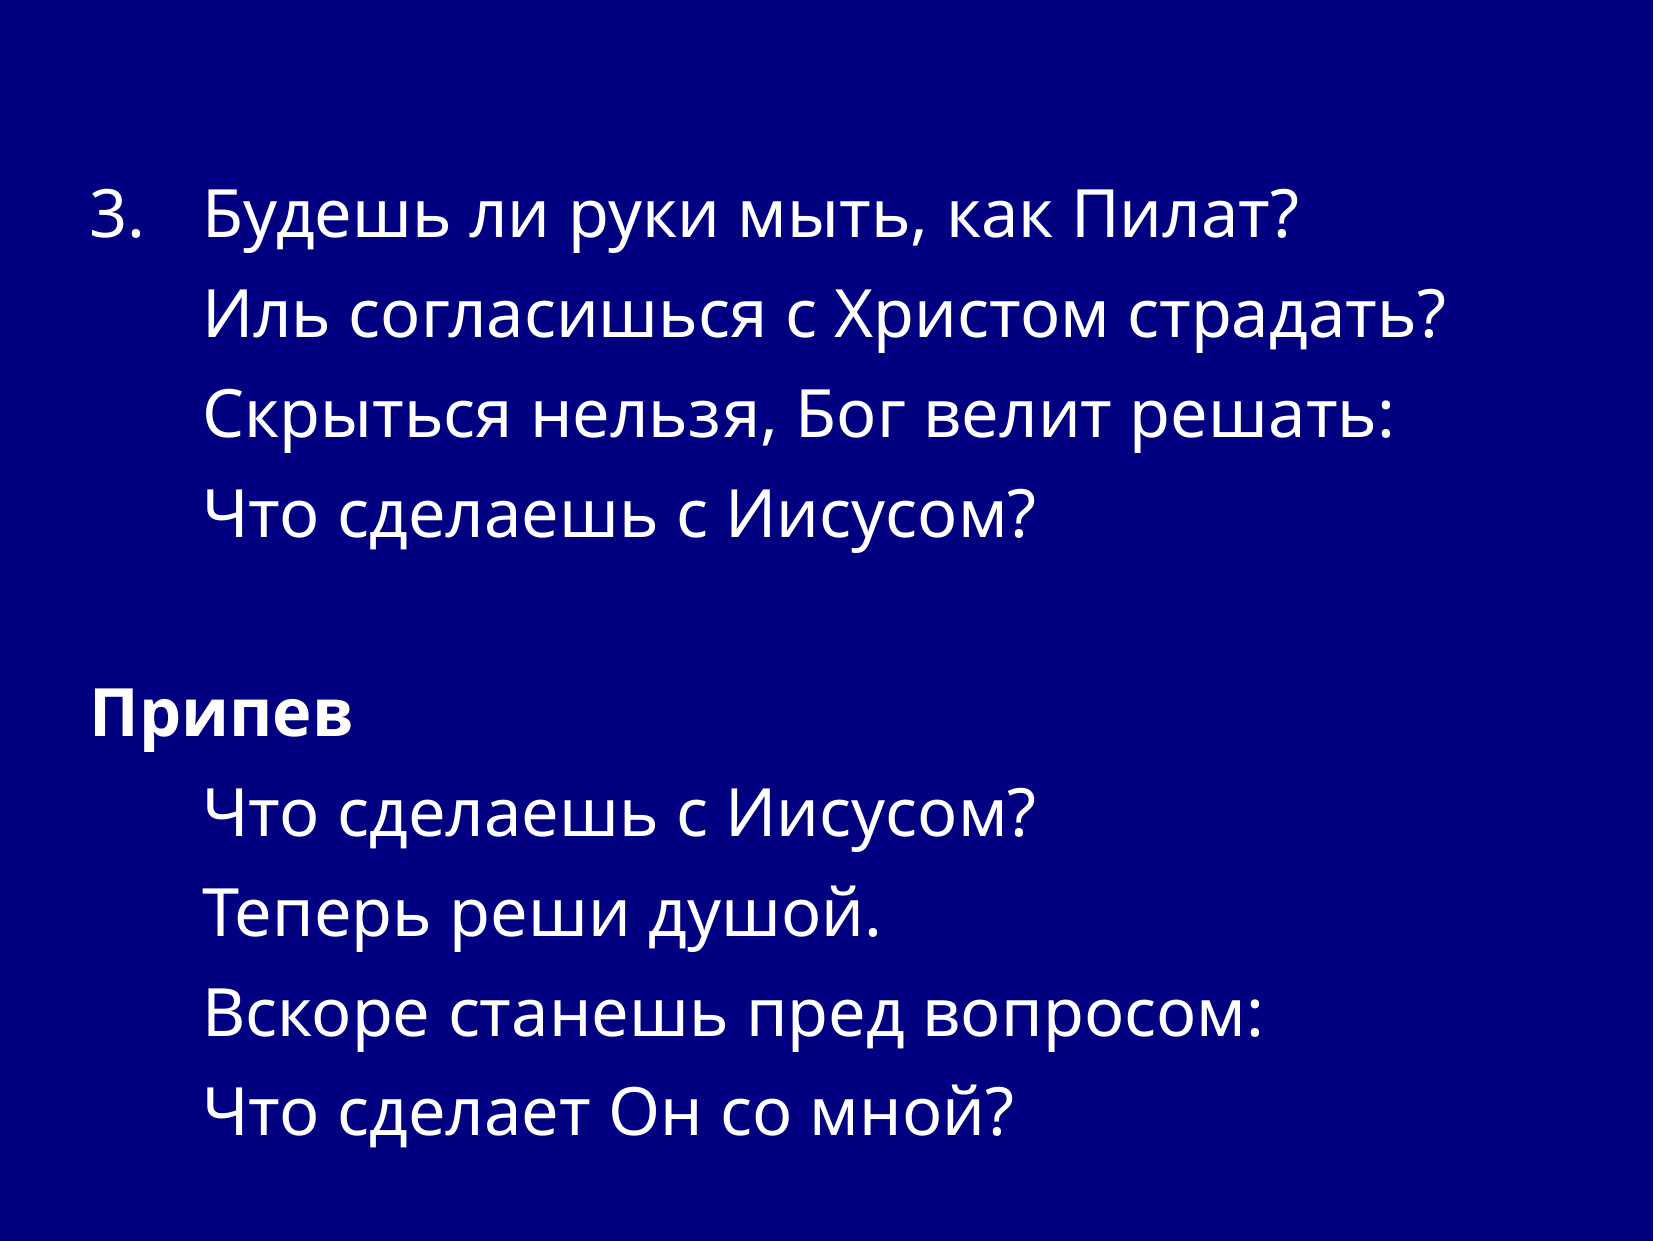

3.	Будешь ли руки мыть, как Пилат?
	Иль согласишься с Христом страдать?
	Скрыться нельзя, Бог велит решать:
	Что сделаешь с Иисусом?
Припев
	Что сделаешь с Иисусом?
	Теперь реши душой.
	Вскоре станешь пред вопросом:
	Что сделает Он со мной?